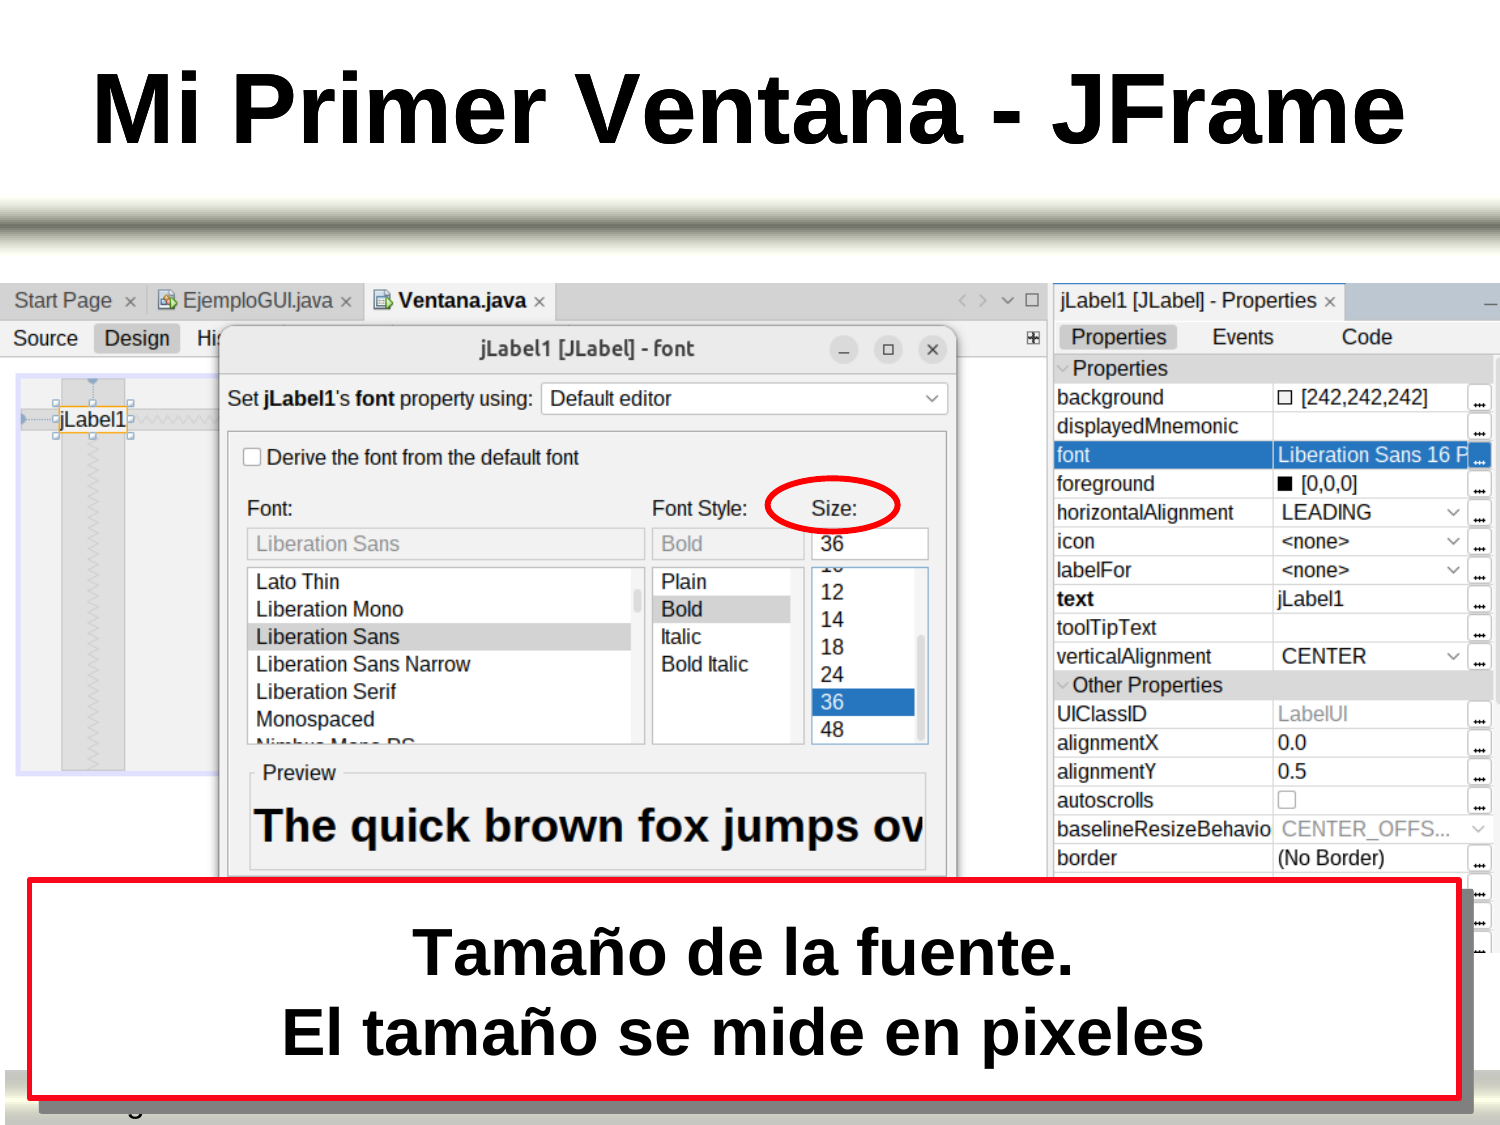

# Mi Primer Ventana - JFrame
Mi Primer Ventana - JFrame
Tamaño de la fuente.
El tamaño se mide en pixeles